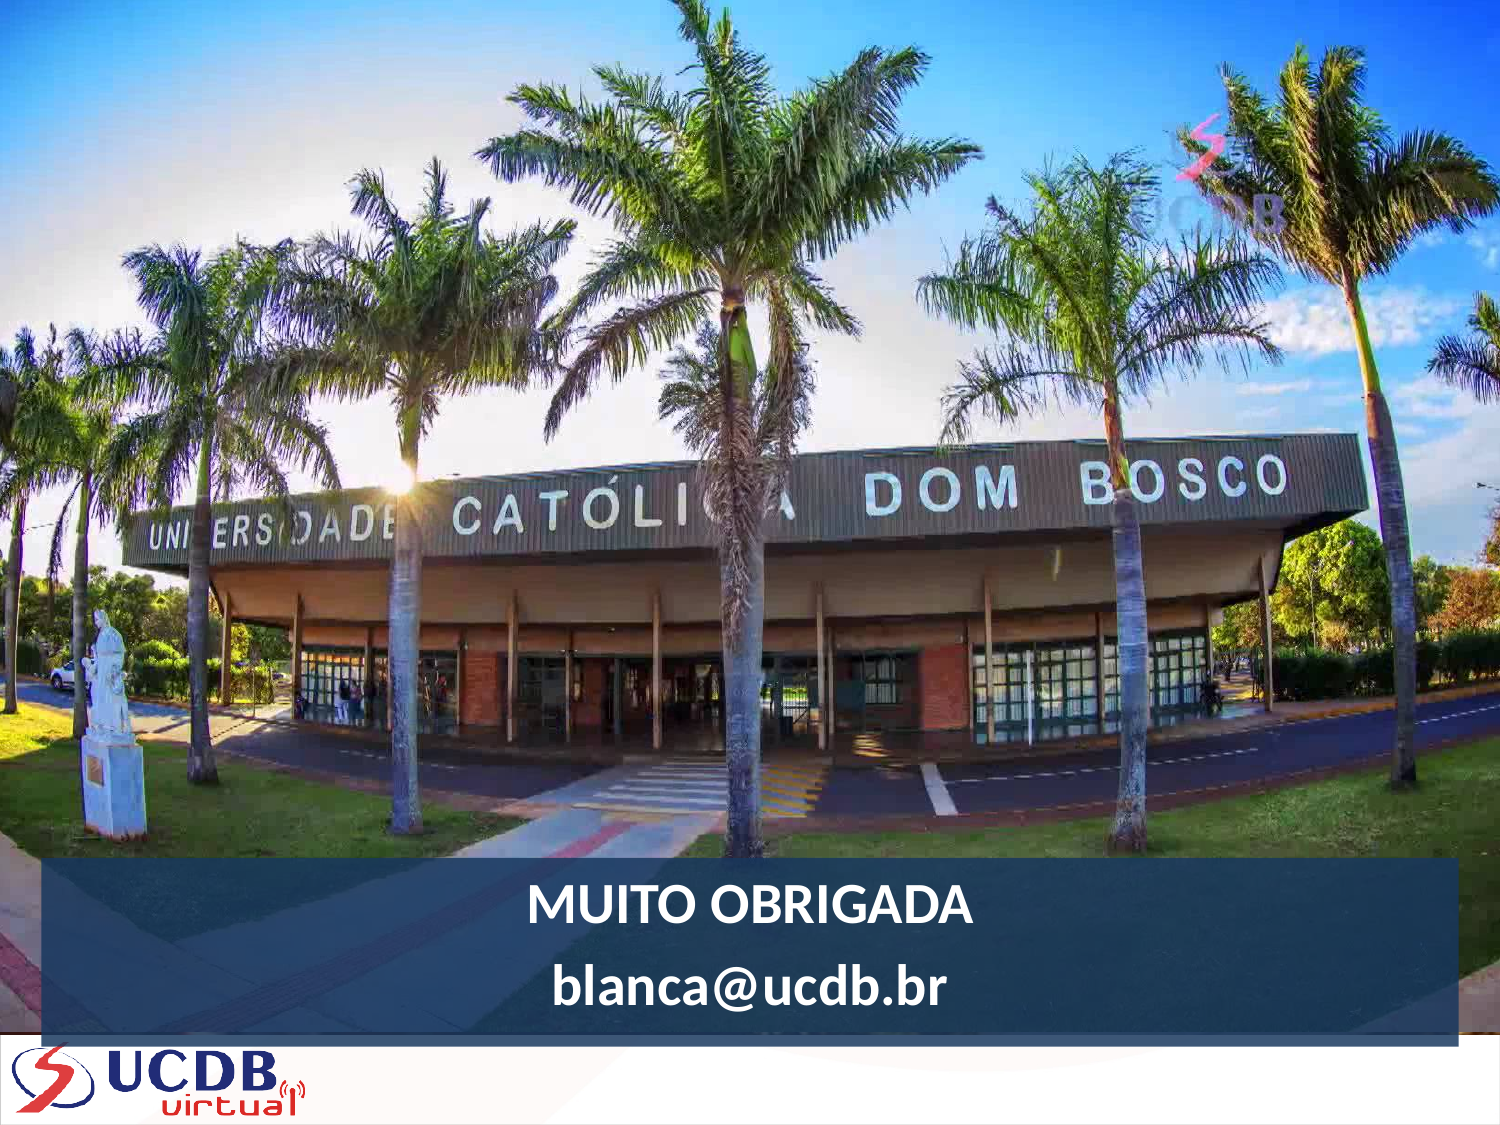

Comunidade Virtual:
Humanização do Ambiente Virtual de Aprendizagem
Adaptação à Comunicação assíncrona
Capacitação das Equipes (rotatividade)
MUITO OBRIGADA
blanca@ucdb.br